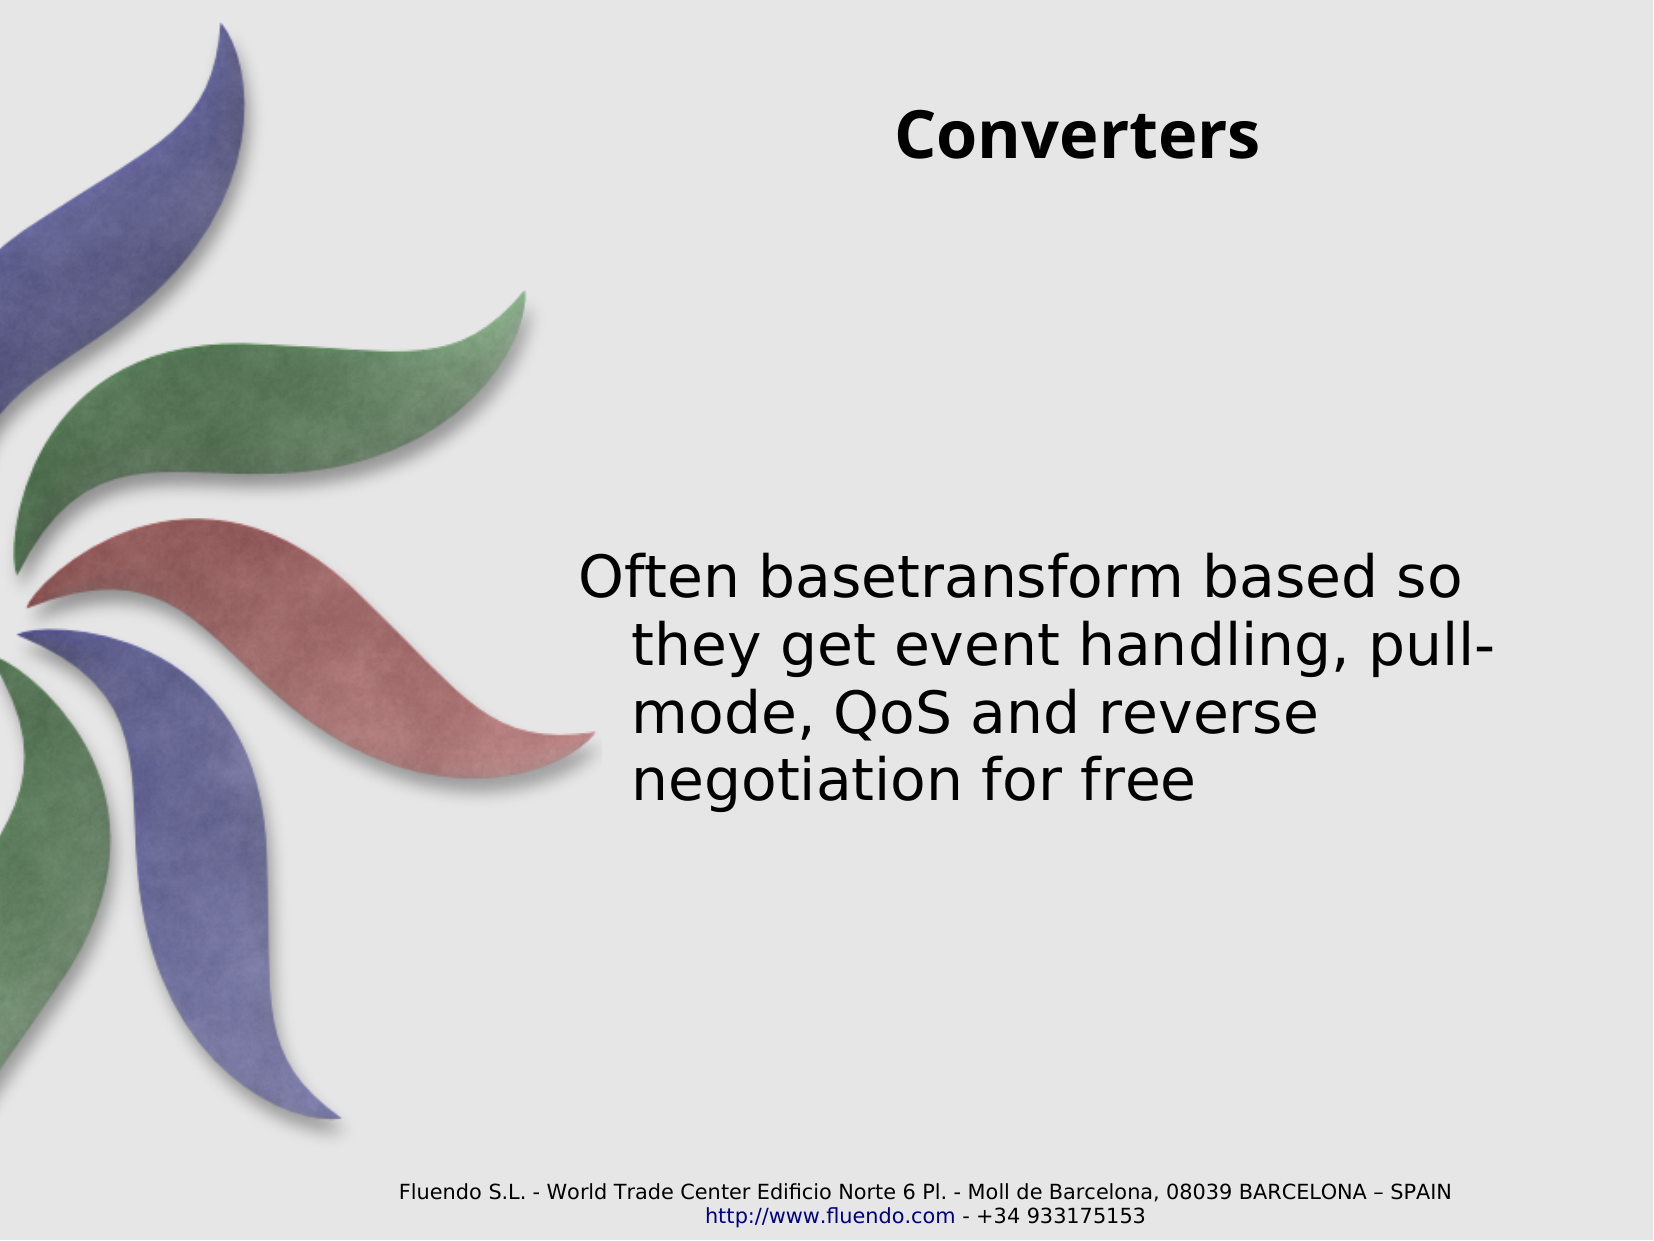

# Converters
Often basetransform based so they get event handling, pull-mode, QoS and reverse negotiation for free